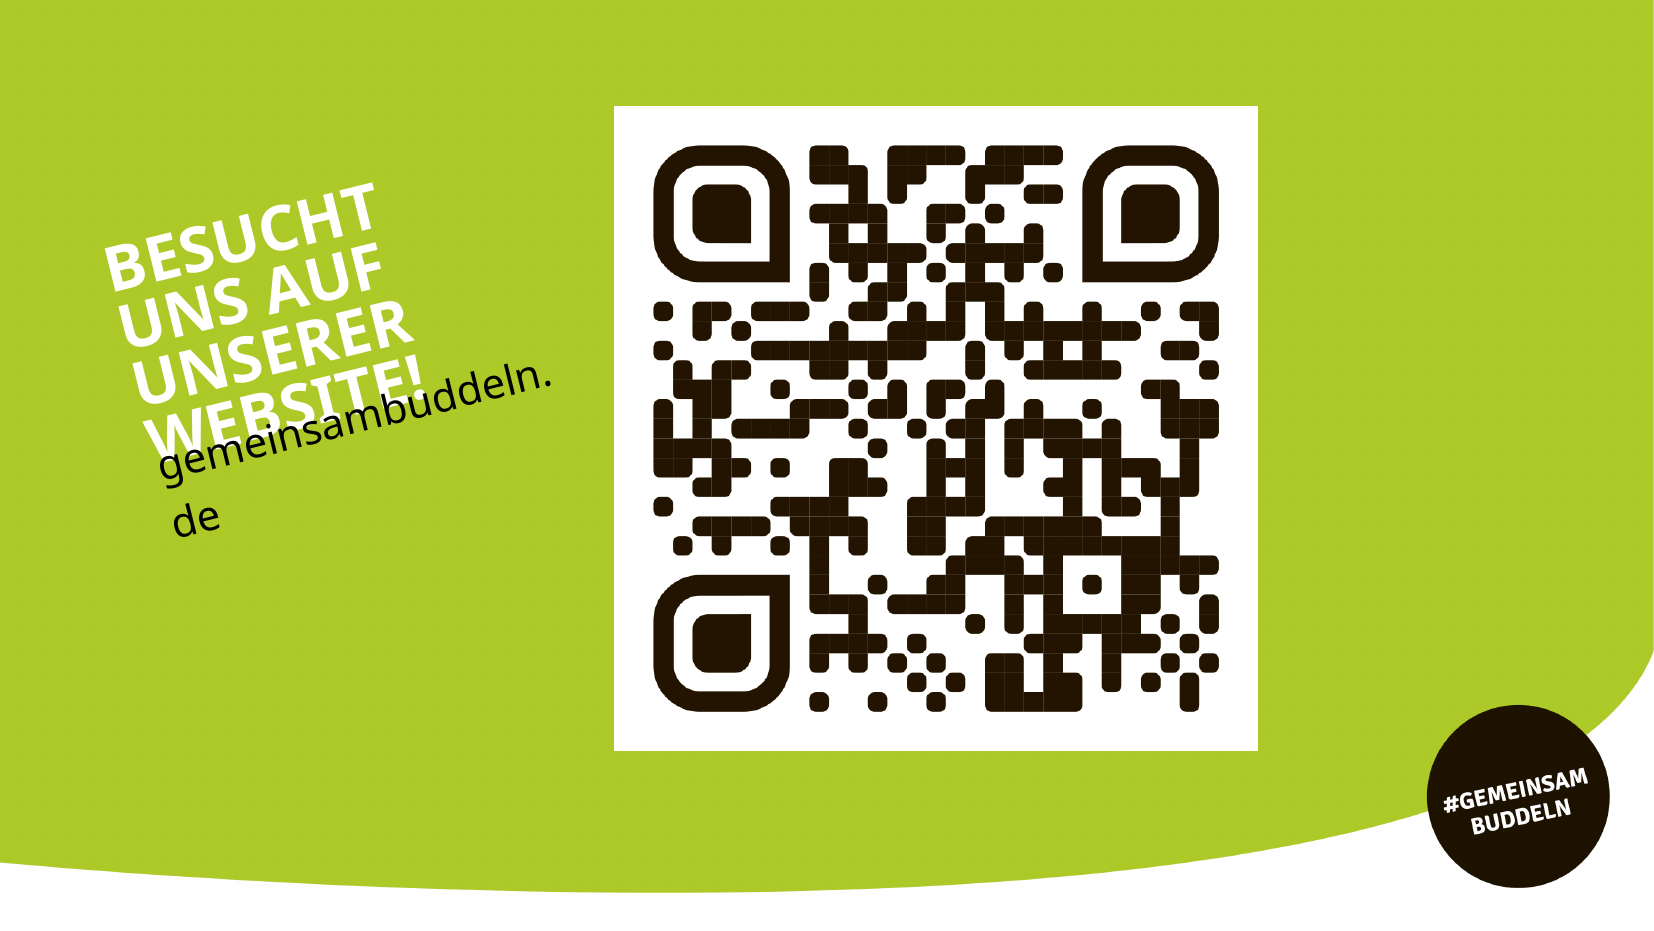

# BESUCHT UNS AUF UNSERER WEBSITE!
gemeinsambuddeln.de